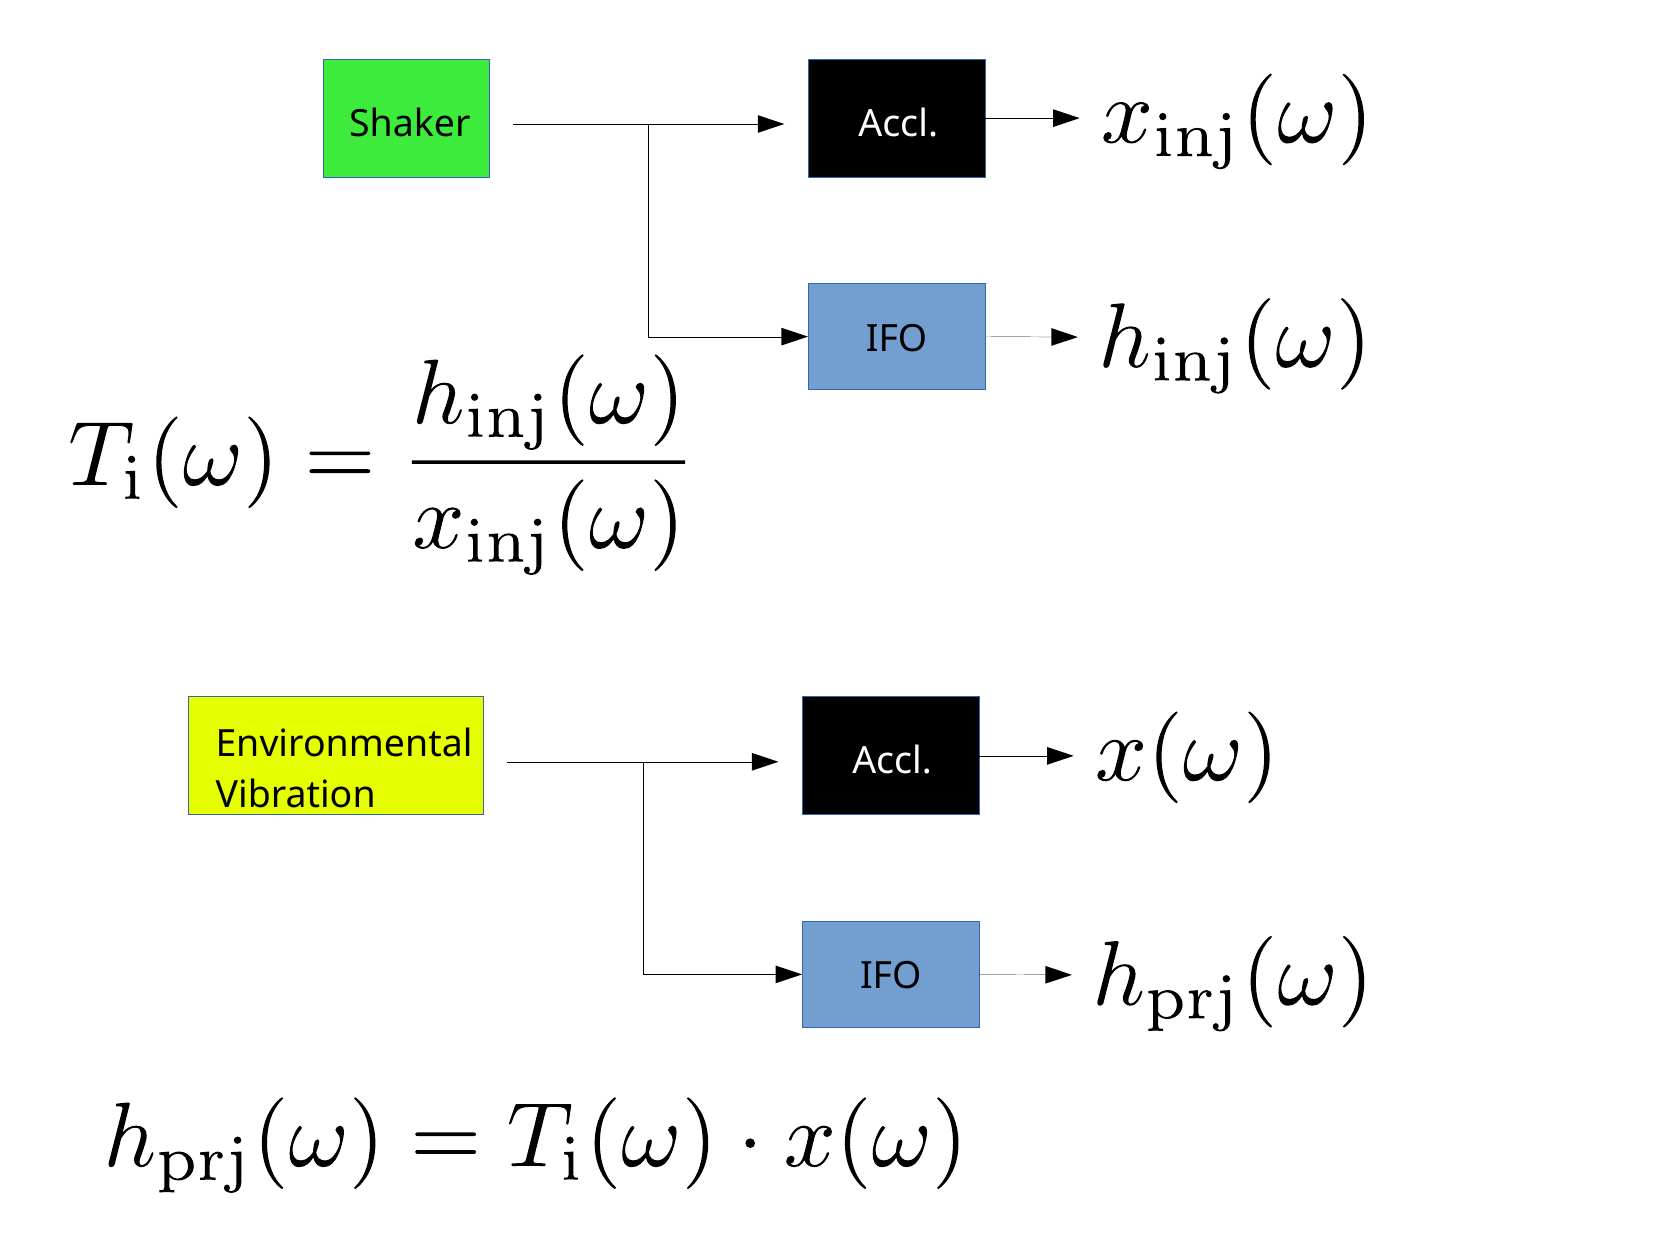

Shaker
Accl.
IFO
Environmental
Vibration
Accl.
IFO